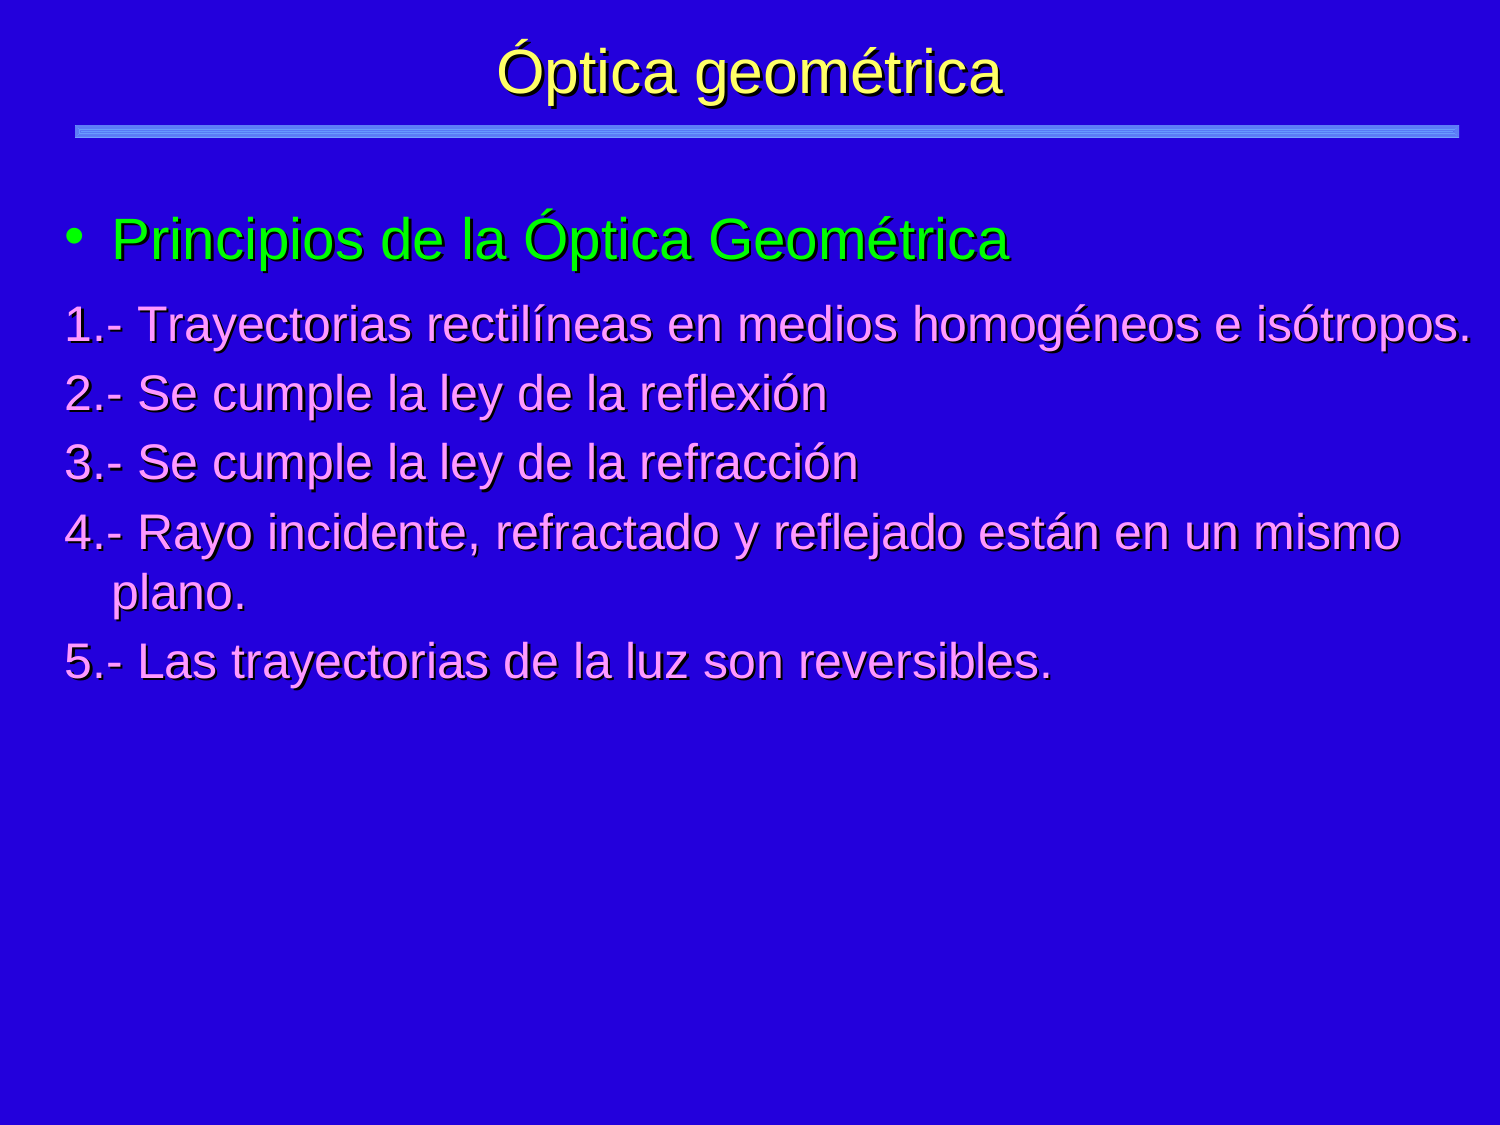

Óptica geométrica
Principios de la Óptica Geométrica
1.- Trayectorias rectilíneas en medios homogéneos e isótropos.
2.- Se cumple la ley de la reflexión
3.- Se cumple la ley de la refracción
4.- Rayo incidente, refractado y reflejado están en un mismo plano.
5.- Las trayectorias de la luz son reversibles.